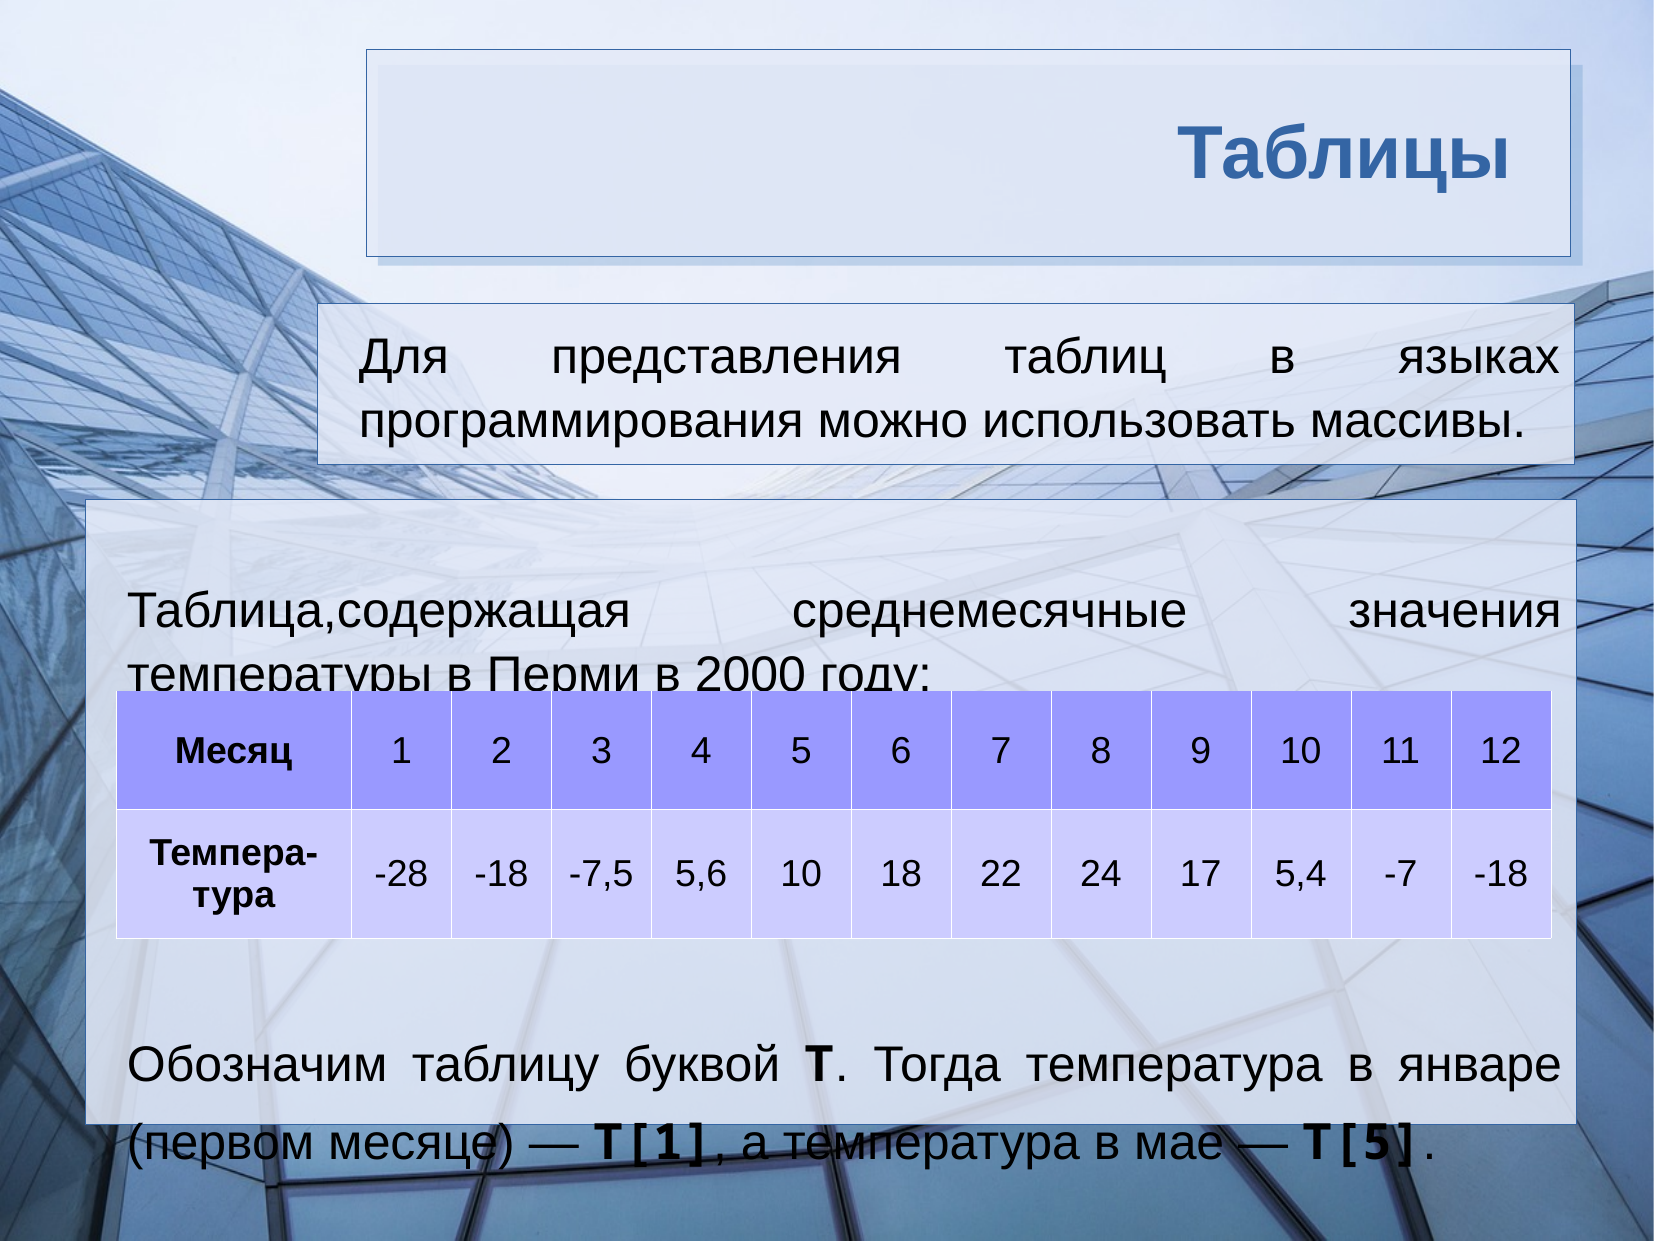

# Таблицы
Для представления таблиц в языках программирования можно использовать массивы.
Таблица,содержащая среднемесячные значения температуры в Перми в 2000 году:
Обозначим таблицу буквой Т. Тогда температура в январе (первом месяце) — Т[1], а температура в мае — Т[5].
| Месяц | 1 | 2 | 3 | 4 | 5 | 6 | 7 | 8 | 9 | 10 | 11 | 12 |
| --- | --- | --- | --- | --- | --- | --- | --- | --- | --- | --- | --- | --- |
| Темпера-тура | -28 | -18 | -7,5 | 5,6 | 10 | 18 | 22 | 24 | 17 | 5,4 | -7 | -18 |